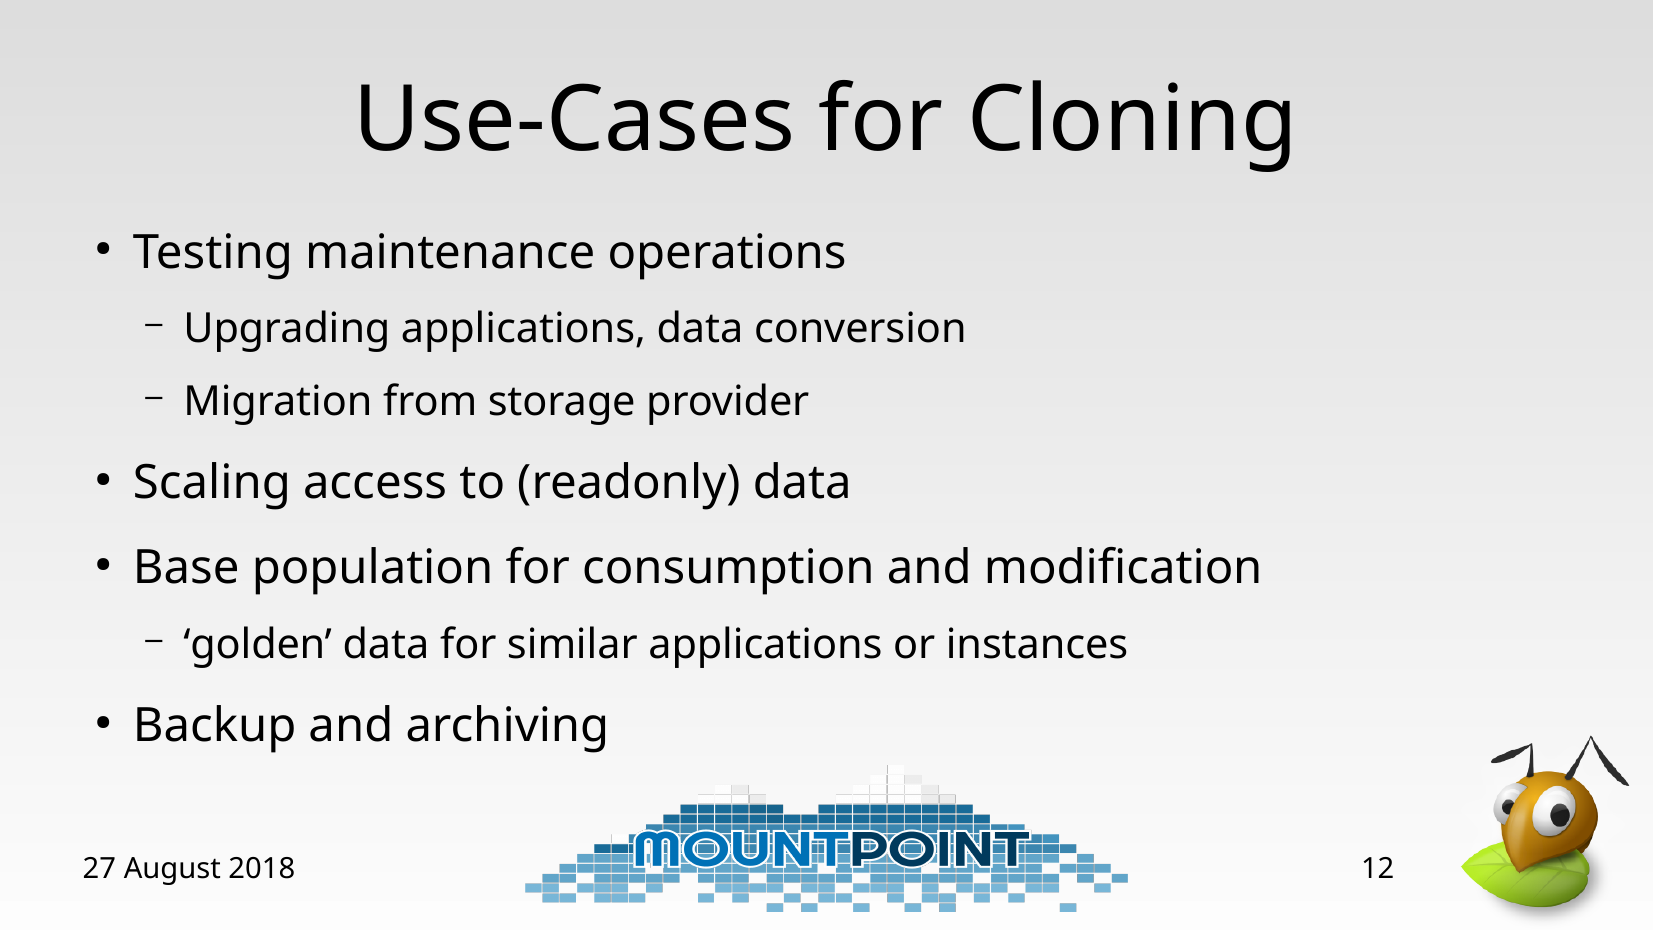

# Use-Cases for Cloning
Testing maintenance operations
Upgrading applications, data conversion
Migration from storage provider
Scaling access to (readonly) data
Base population for consumption and modification
‘golden’ data for similar applications or instances
Backup and archiving
27 August 2018
12